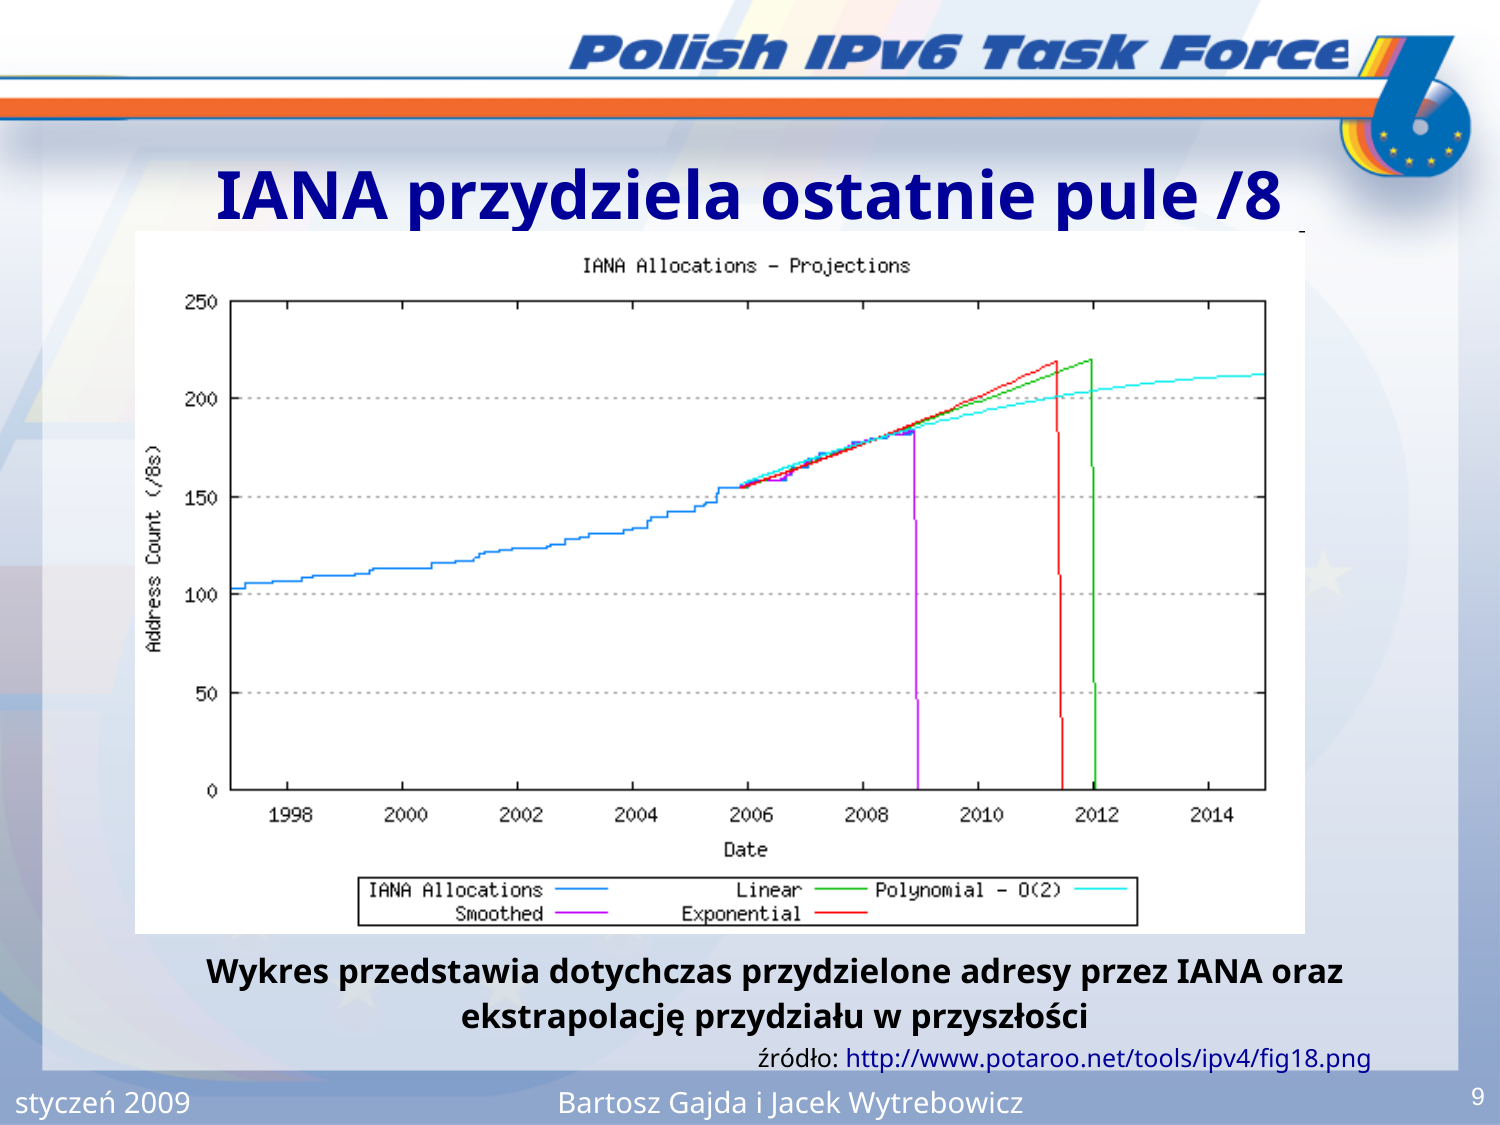

# IANA przydziela ostatnie pule /8
Wykres przedstawia dotychczas przydzielone adresy przez IANA oraz ekstrapolację przydziału w przyszłości
źródło: http://www.potaroo.net/tools/ipv4/fig18.png
styczeń 2009
Bartosz Gajda i Jacek Wytrebowicz
9